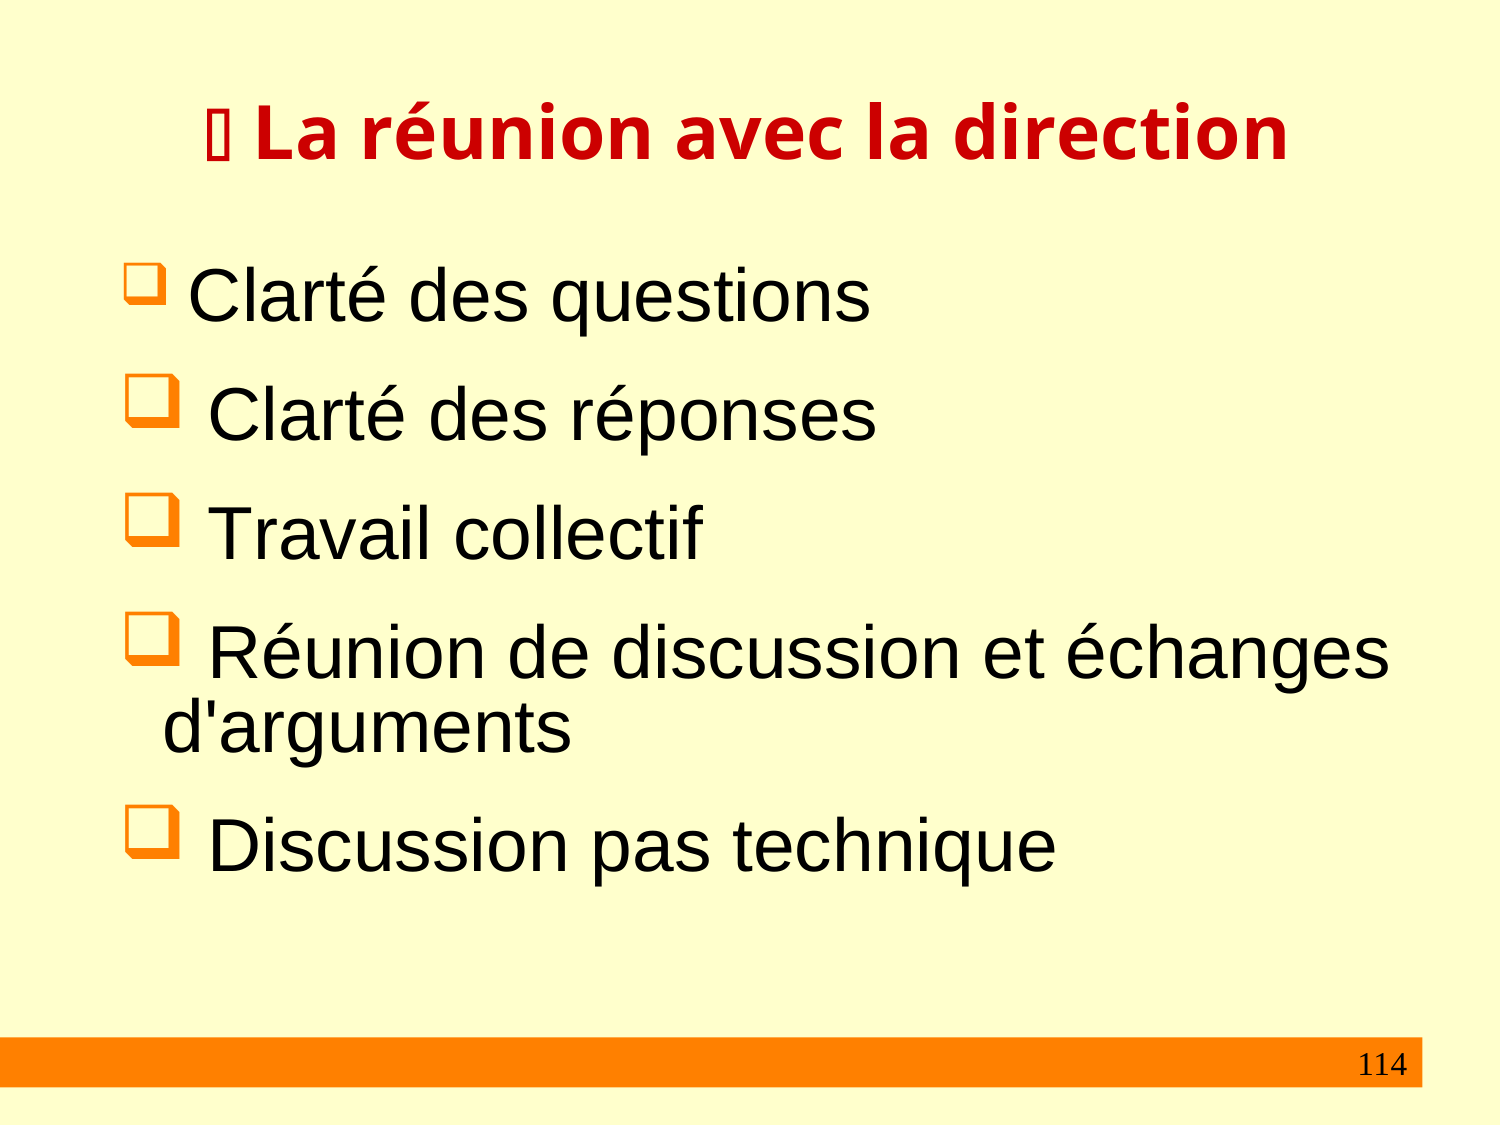

#  La réunion avec la direction
 Clarté des questions
 Clarté des réponses
 Travail collectif
 Réunion de discussion et échanges d'arguments
 Discussion pas technique